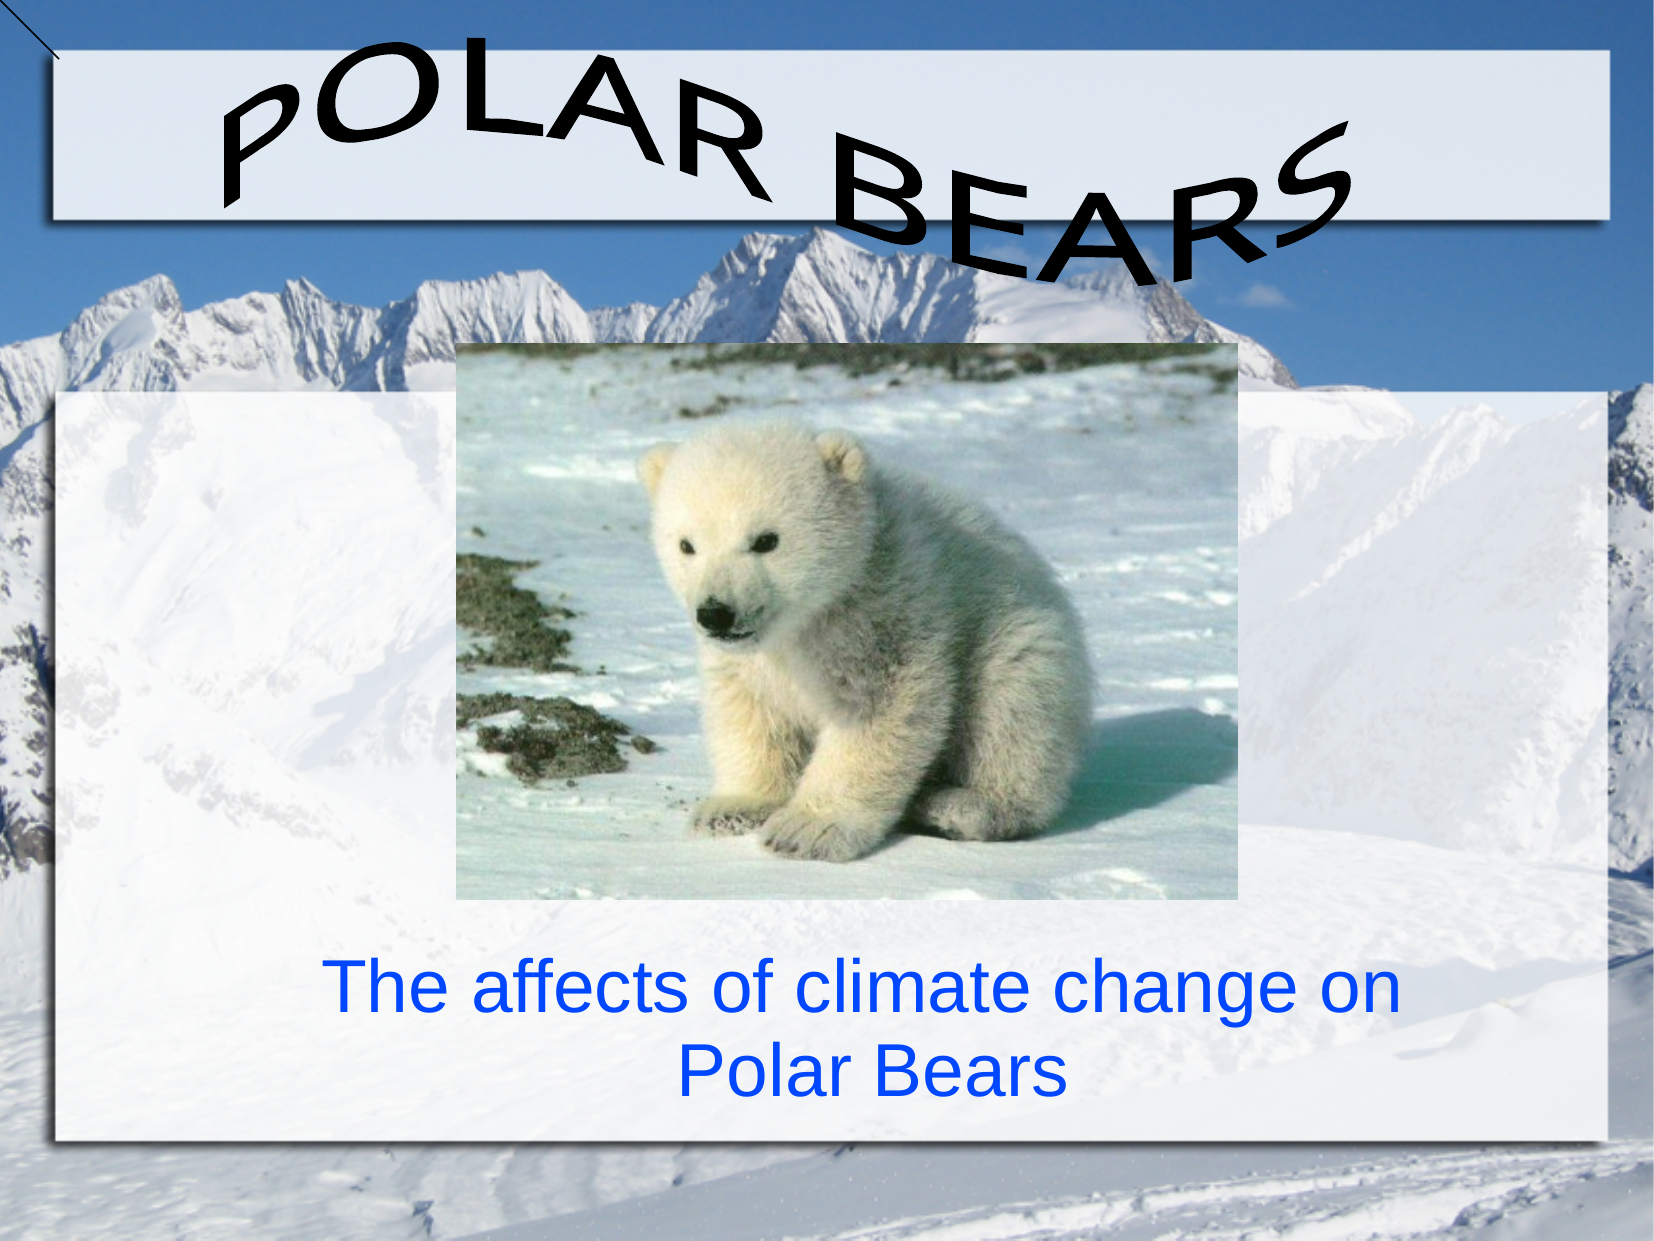

POLAR BEARS
The affects of climate change on Polar Bears